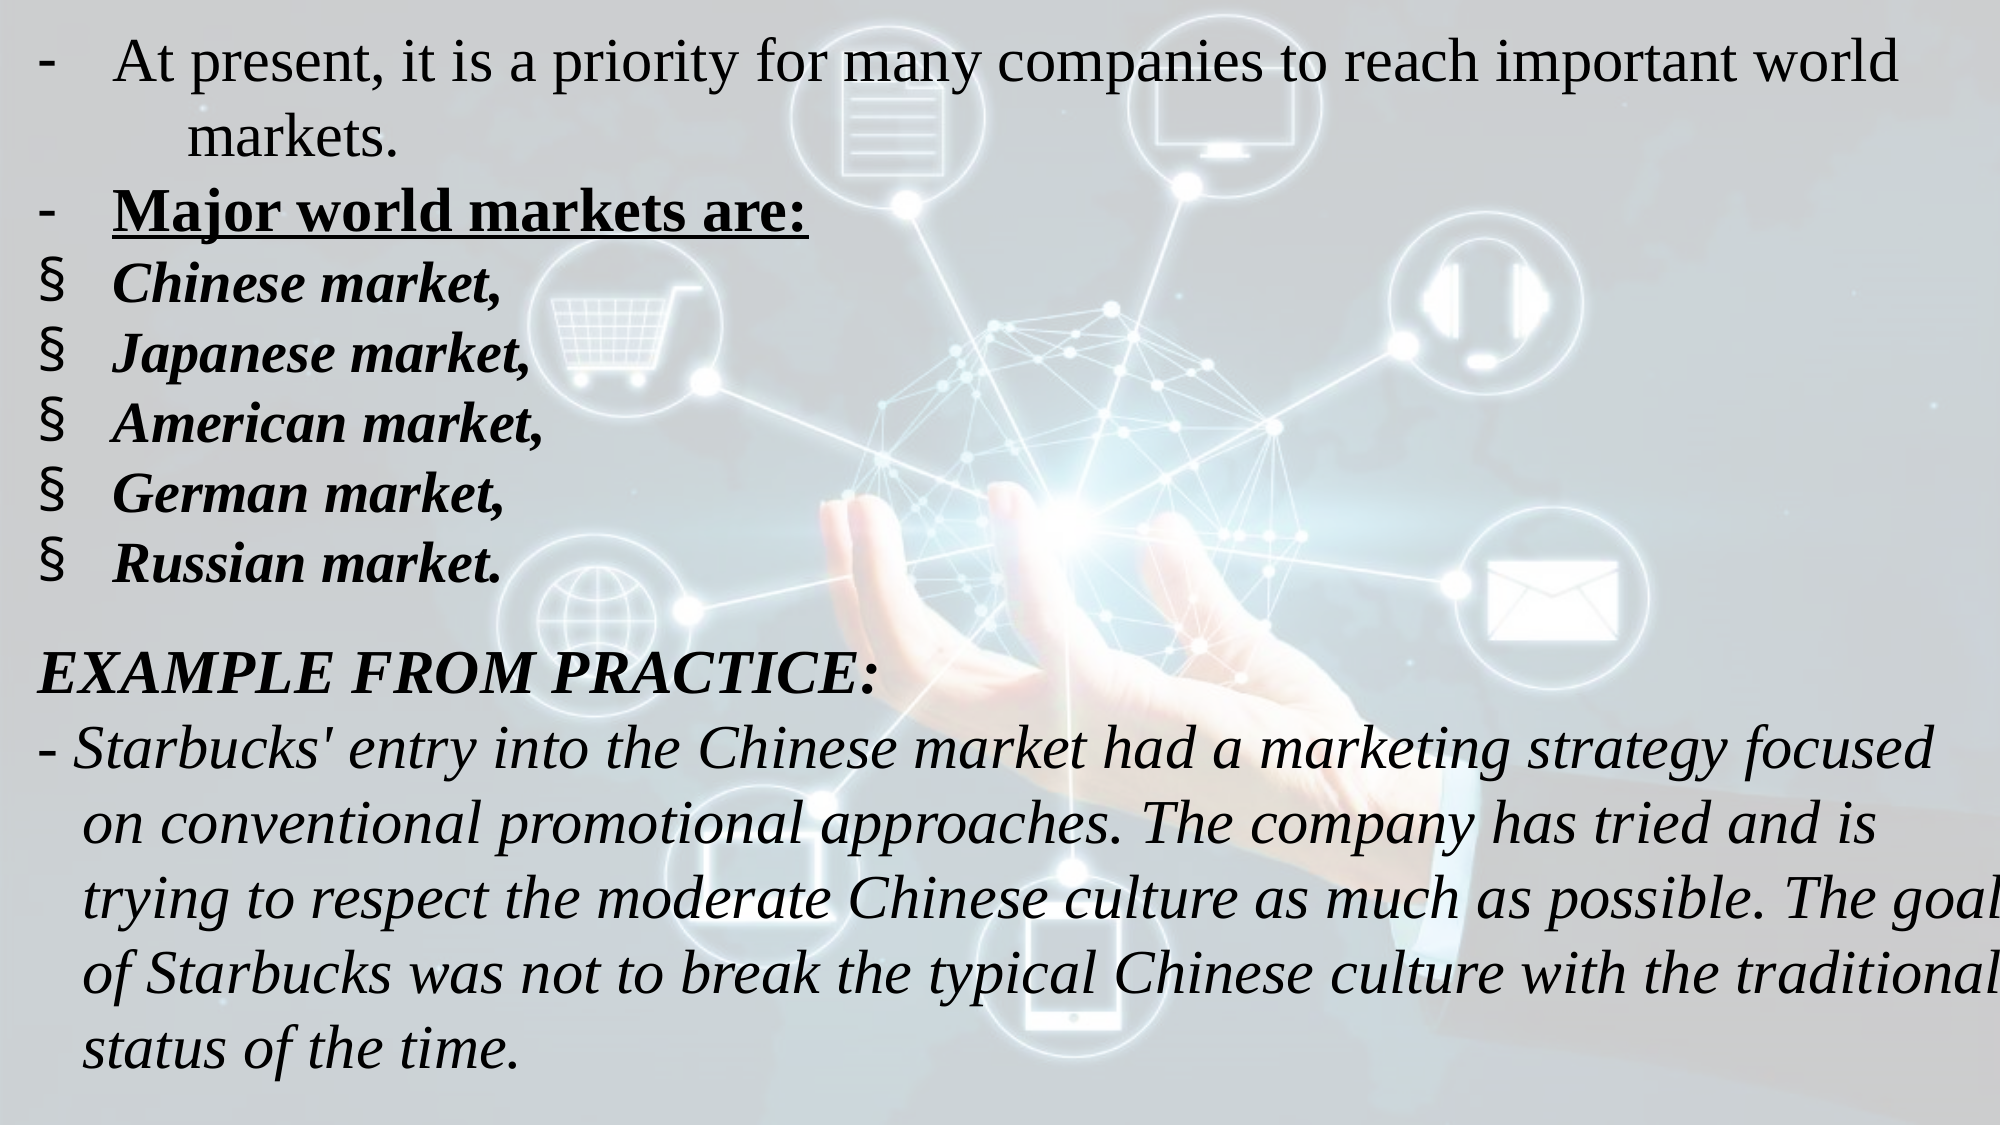

At present, it is a priority for many companies to reach important world markets.
Major world markets are:
Chinese market,
Japanese market,
American market,
German market,
Russian market.
EXAMPLE FROM PRACTICE:
- Starbucks' entry into the Chinese market had a marketing strategy focused on conventional promotional approaches. The company has tried and is trying to respect the moderate Chinese culture as much as possible. The goal of Starbucks was not to break the typical Chinese culture with the traditional status of the time.